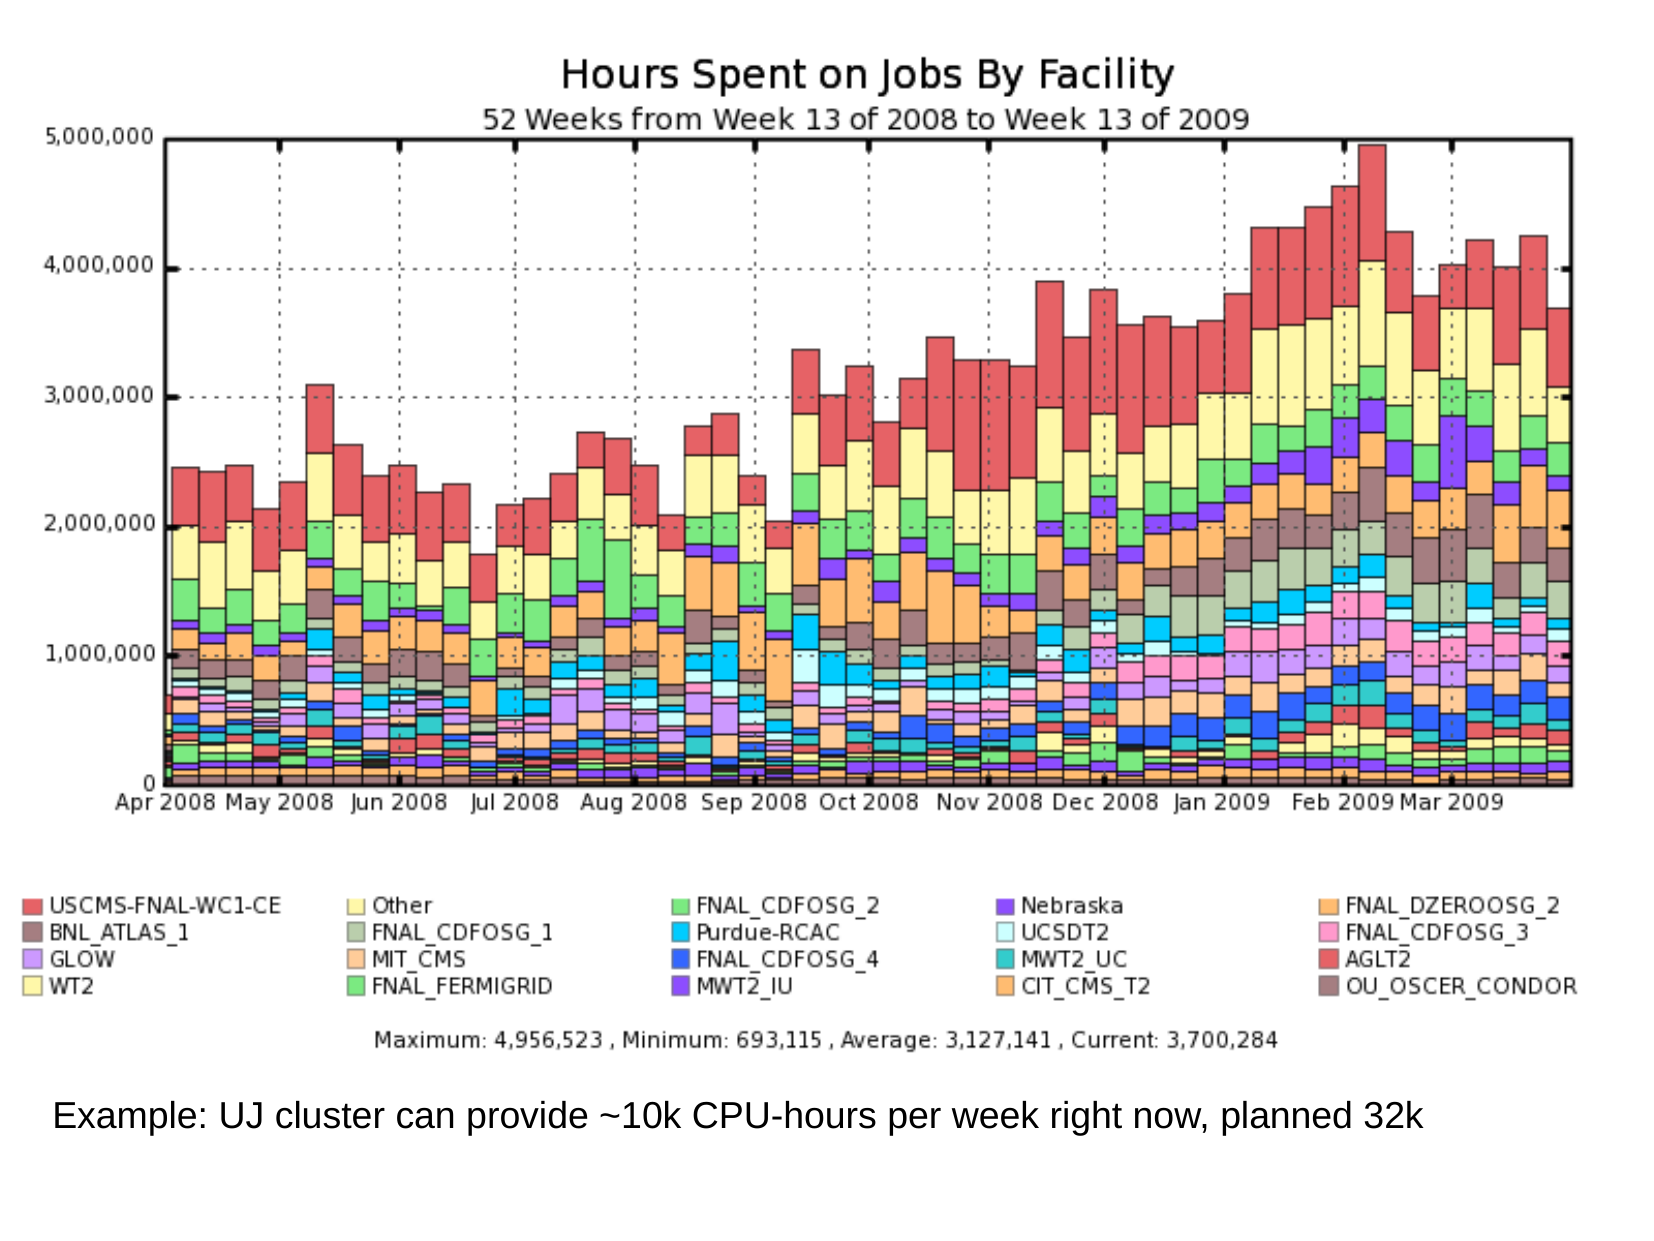

Example: UJ cluster can provide ~10k CPU-hours per week right now, planned 32k